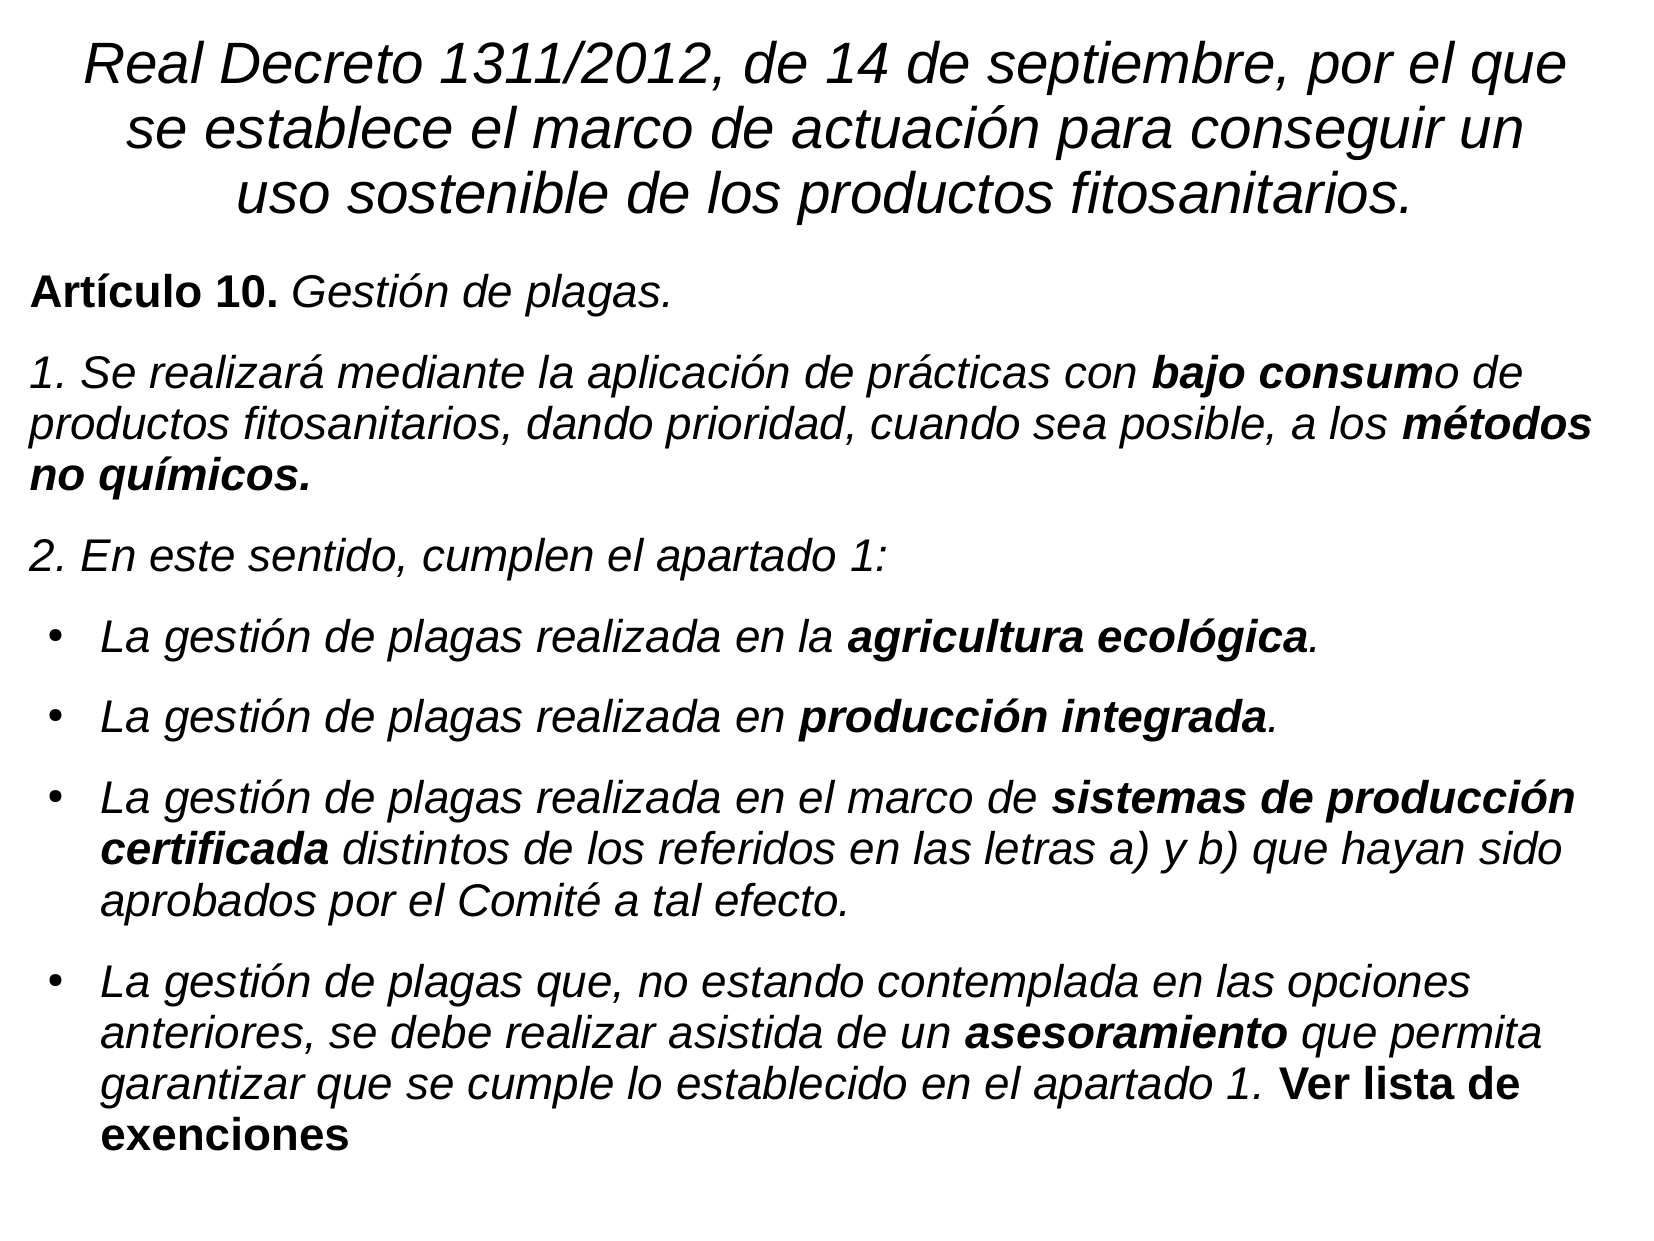

# Real Decreto 1311/2012, de 14 de septiembre, por el que se establece el marco de actuación para conseguir un uso sostenible de los productos fitosanitarios.
Artículo 10. Gestión de plagas.
1. Se realizará mediante la aplicación de prácticas con bajo consumo de productos fitosanitarios, dando prioridad, cuando sea posible, a los métodos no químicos.
2. En este sentido, cumplen el apartado 1:
La gestión de plagas realizada en la agricultura ecológica.
La gestión de plagas realizada en producción integrada.
La gestión de plagas realizada en el marco de sistemas de producción certificada distintos de los referidos en las letras a) y b) que hayan sido aprobados por el Comité a tal efecto.
La gestión de plagas que, no estando contemplada en las opciones anteriores, se debe realizar asistida de un asesoramiento que permita garantizar que se cumple lo establecido en el apartado 1. Ver lista de exenciones